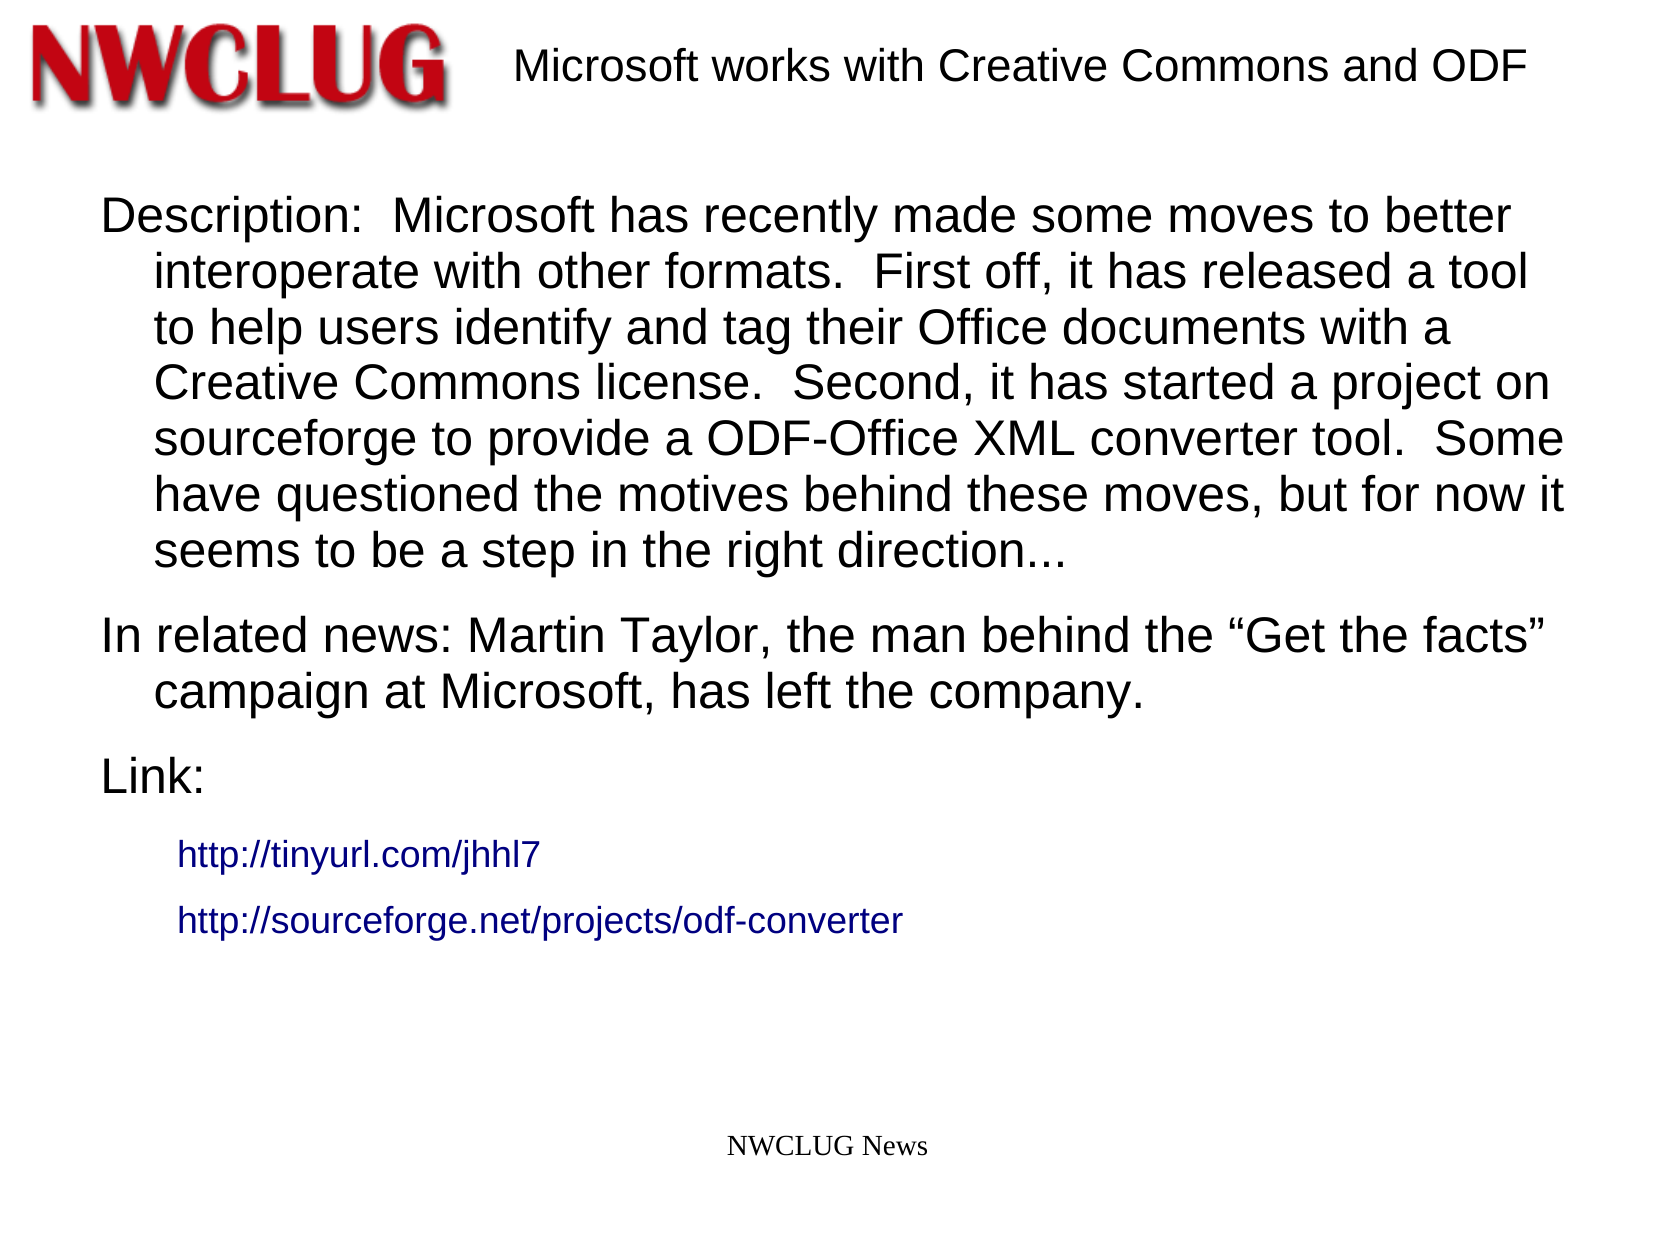

# Microsoft works with Creative Commons and ODF
Description: Microsoft has recently made some moves to better interoperate with other formats. First off, it has released a tool to help users identify and tag their Office documents with a Creative Commons license. Second, it has started a project on sourceforge to provide a ODF-Office XML converter tool. Some have questioned the motives behind these moves, but for now it seems to be a step in the right direction...
In related news: Martin Taylor, the man behind the “Get the facts” campaign at Microsoft, has left the company.
Link:
http://tinyurl.com/jhhl7
http://sourceforge.net/projects/odf-converter